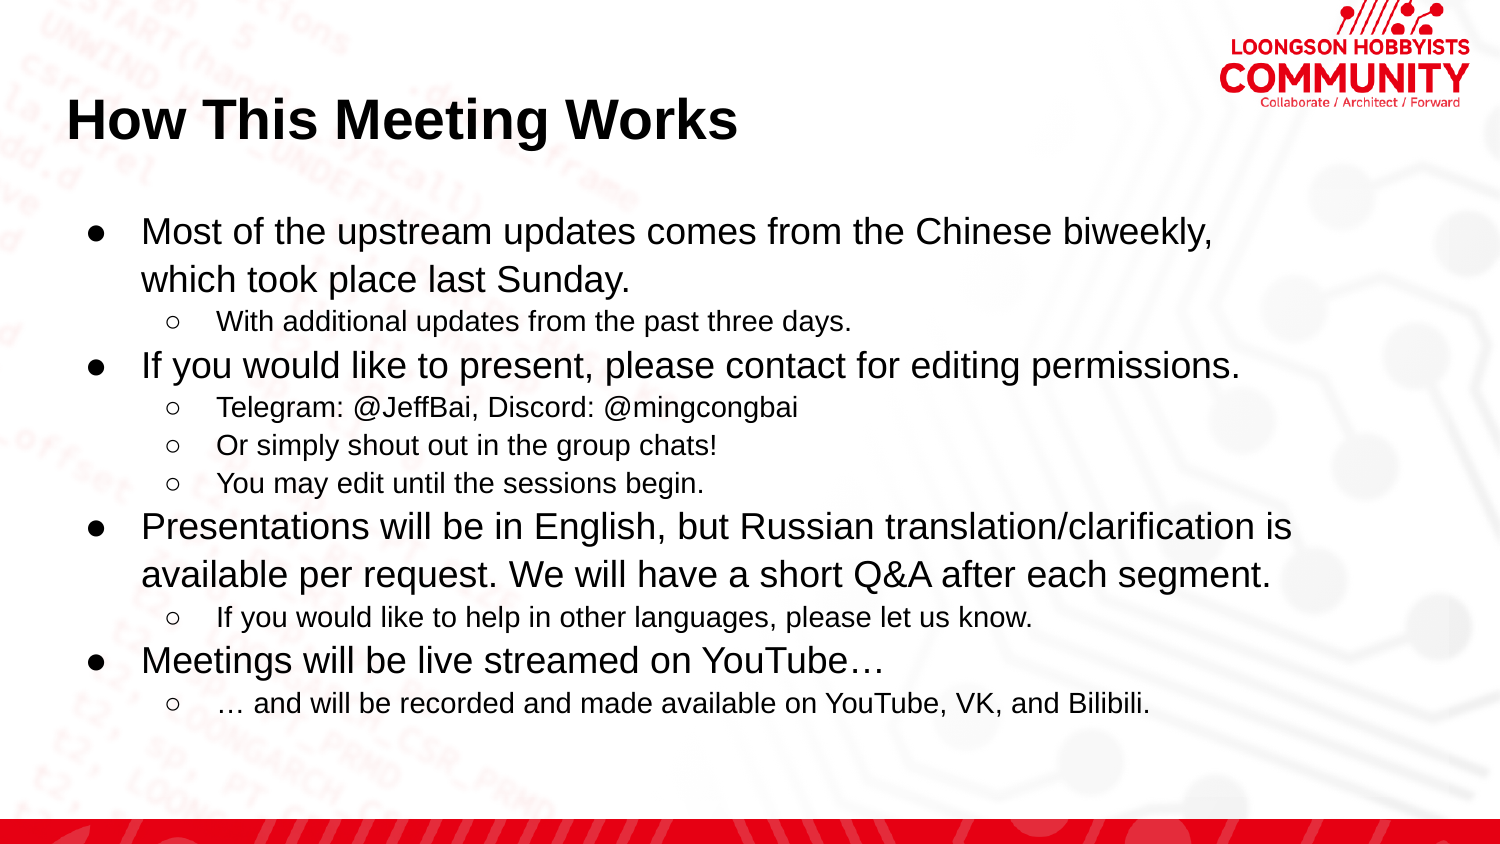

# How This Meeting Works
Most of the upstream updates comes from the Chinese biweekly,
which took place last Sunday.
With additional updates from the past three days.
If you would like to present, please contact for editing permissions.
Telegram: @JeffBai, Discord: @mingcongbai
Or simply shout out in the group chats!
You may edit until the sessions begin.
Presentations will be in English, but Russian translation/clarification is available per request. We will have a short Q&A after each segment.
If you would like to help in other languages, please let us know.
Meetings will be live streamed on YouTube…
… and will be recorded and made available on YouTube, VK, and Bilibili.